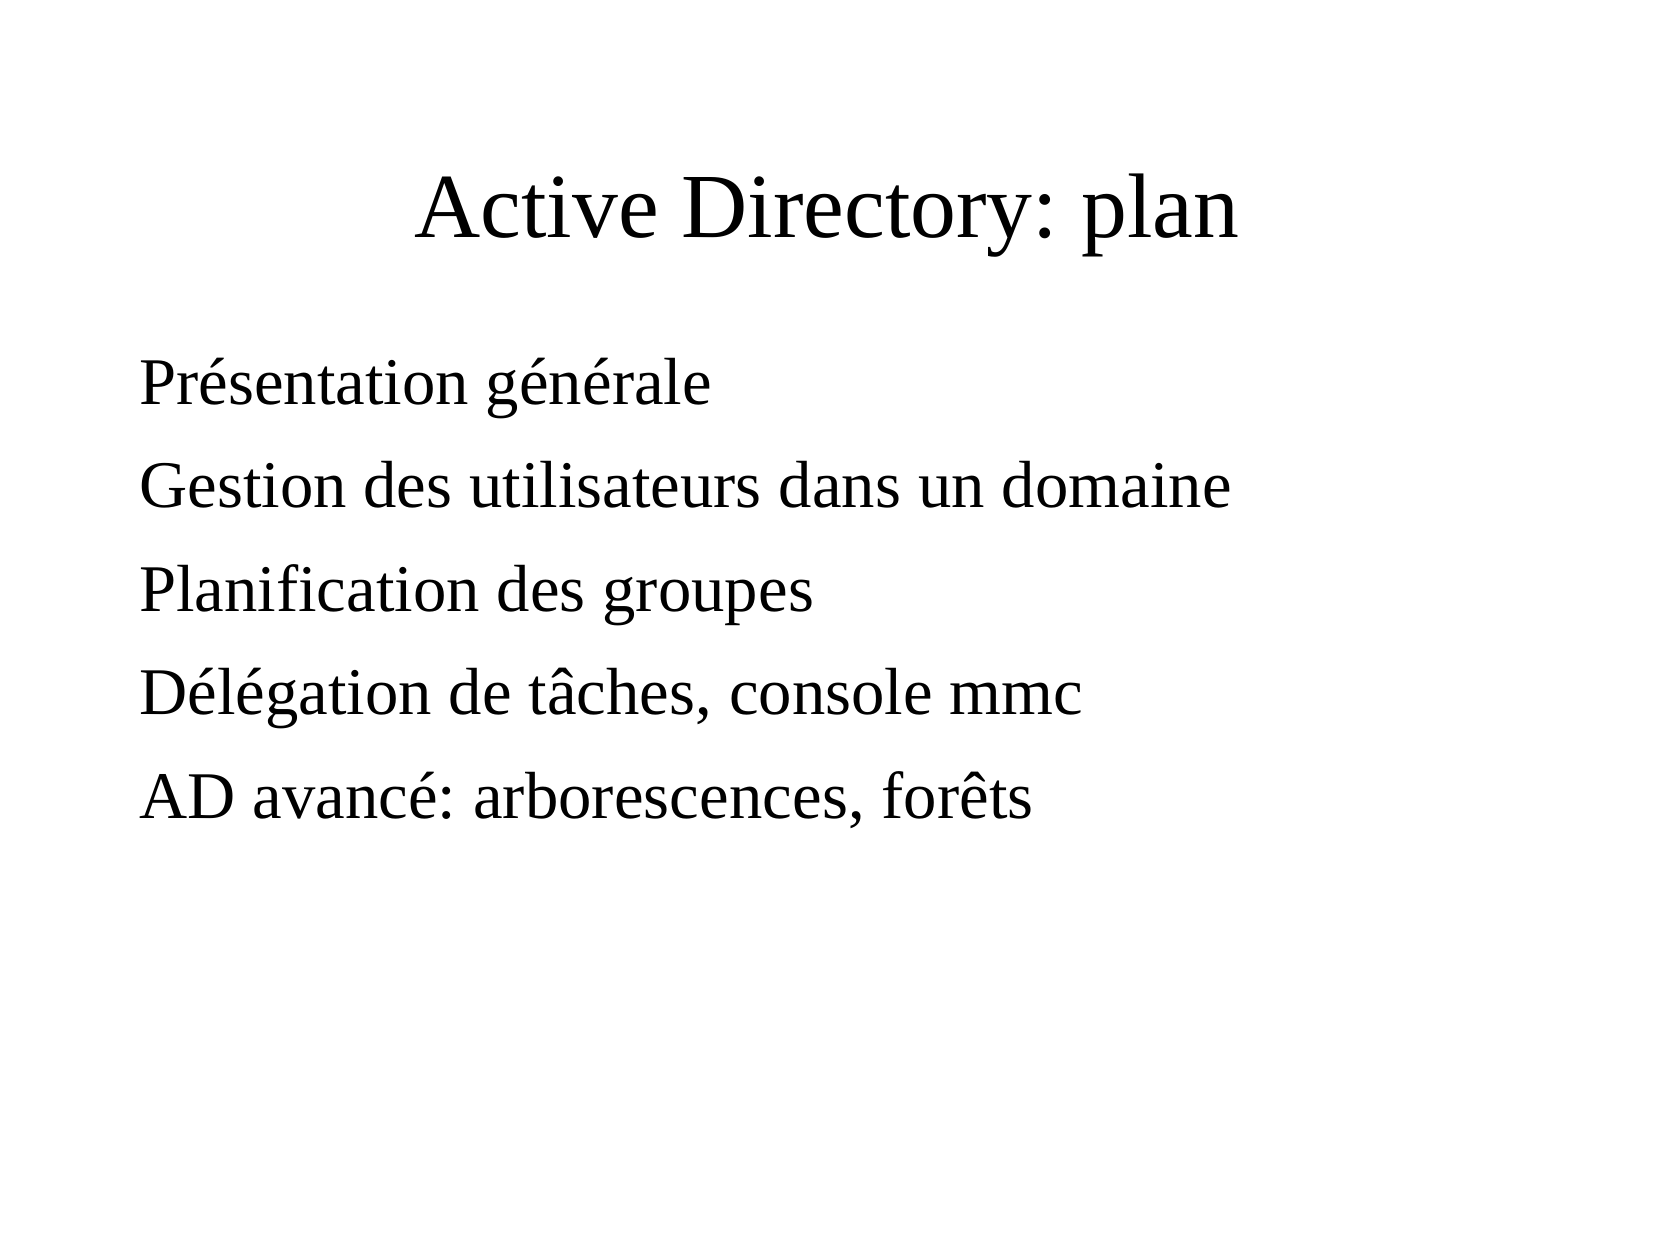

# Active Directory: plan
Présentation générale
Gestion des utilisateurs dans un domaine
Planification des groupes
Délégation de tâches, console mmc
AD avancé: arborescences, forêts